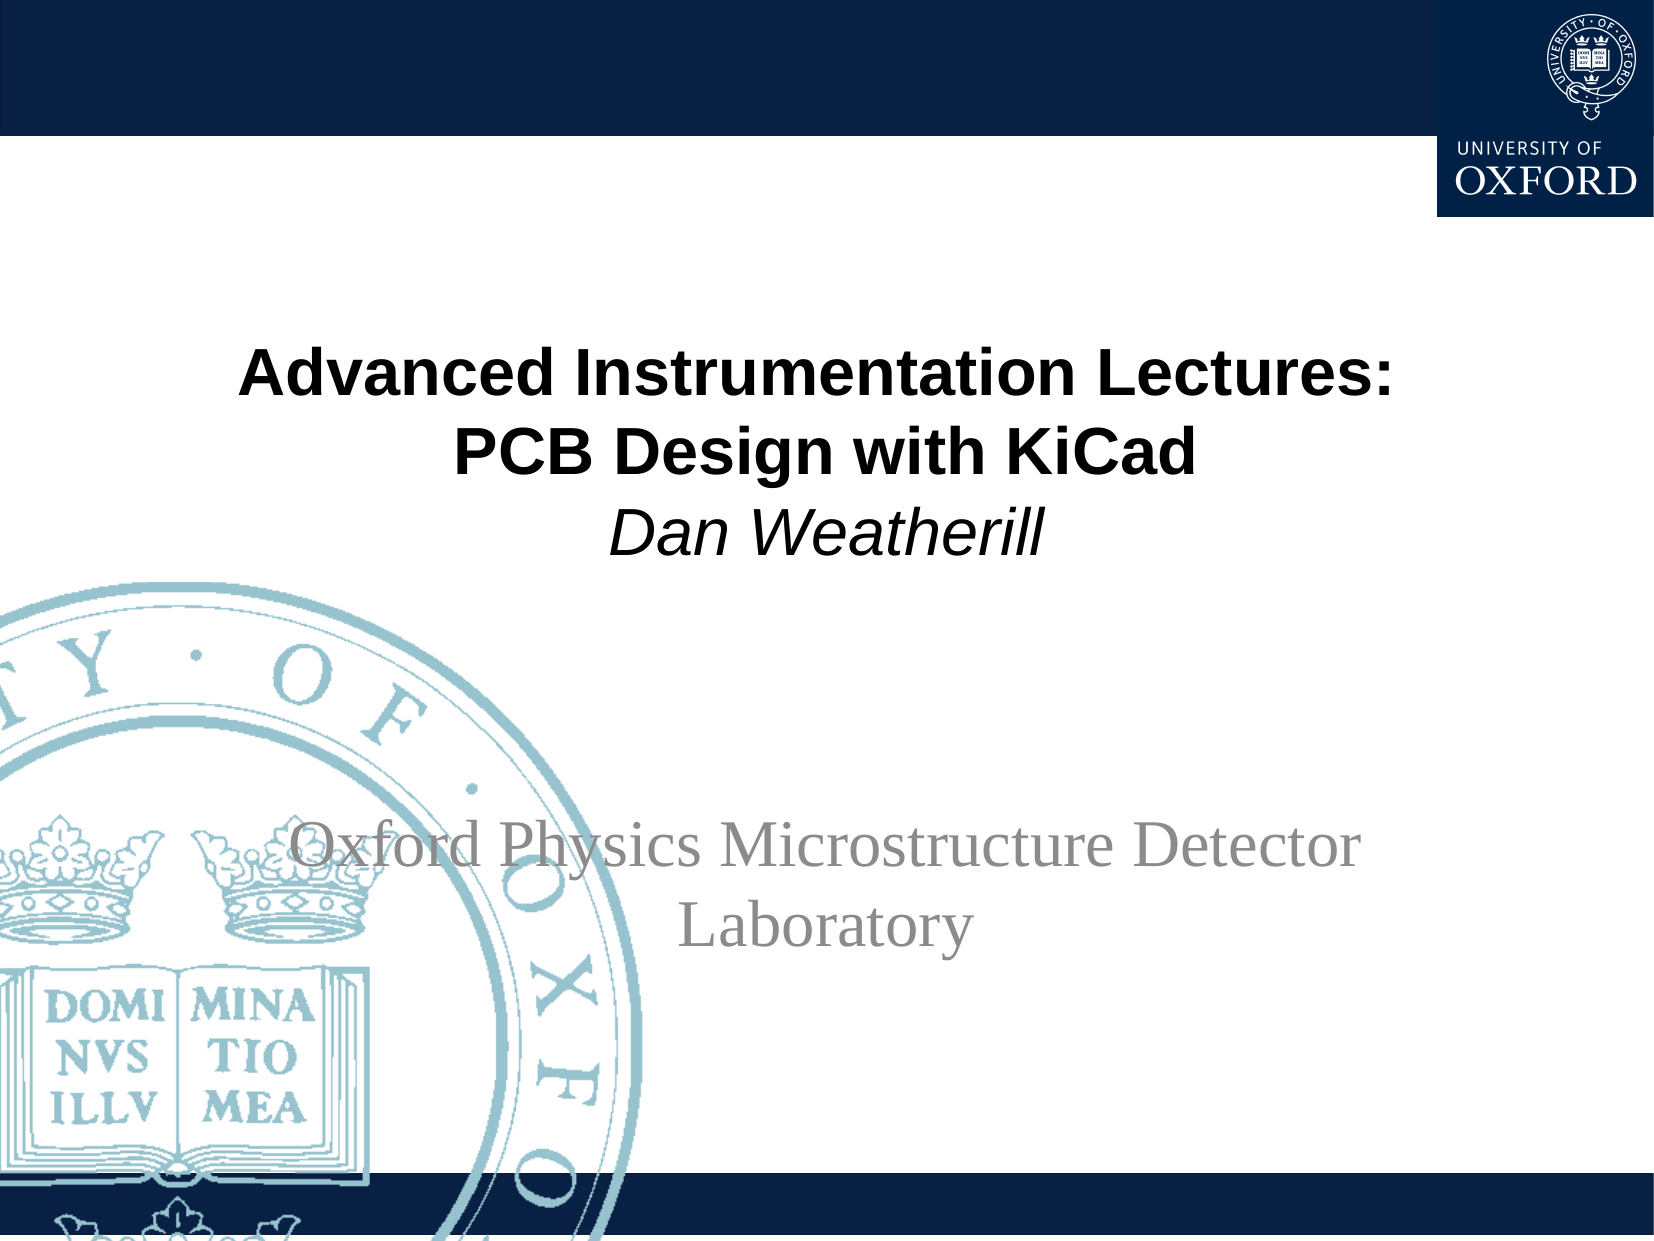

Advanced Instrumentation Lectures:
PCB Design with KiCad
Dan Weatherill
Oxford Physics Microstructure Detector Laboratory